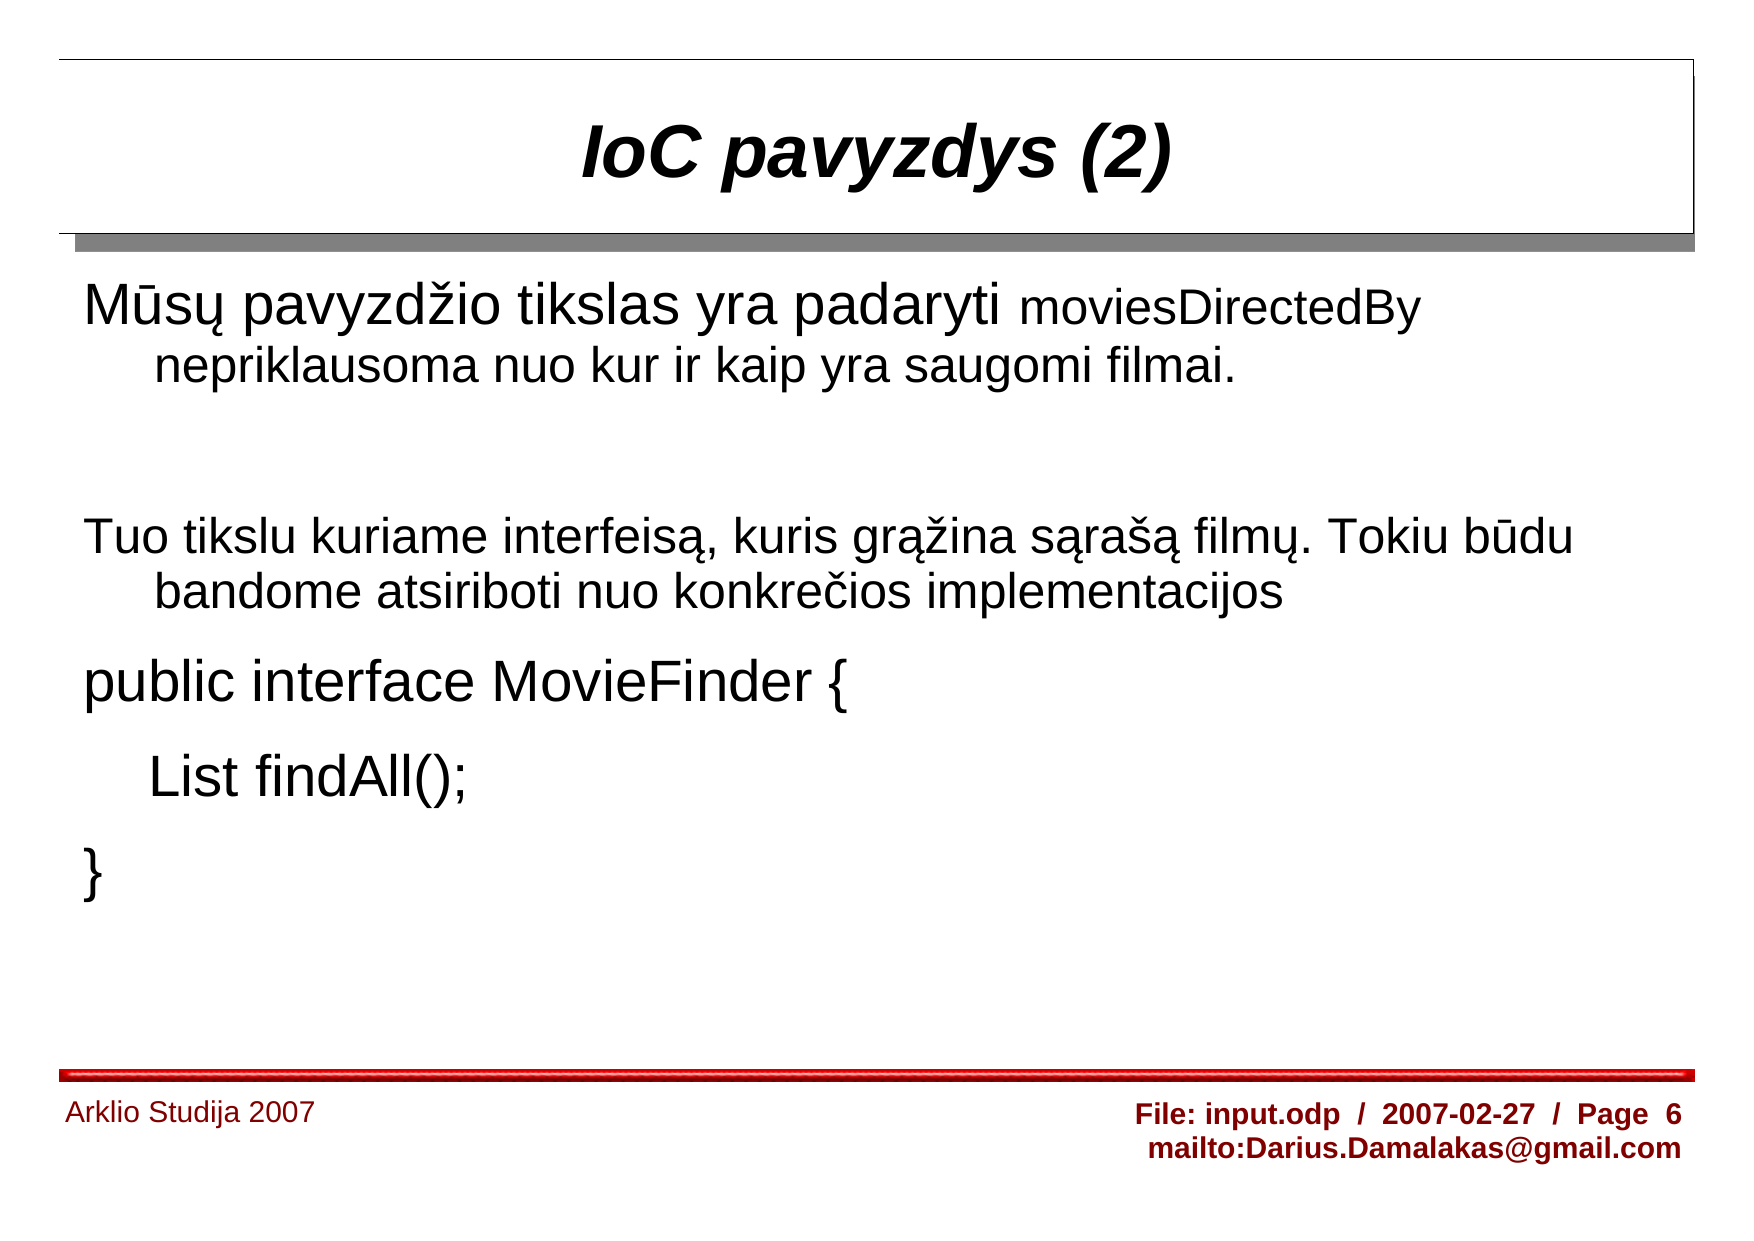

# IoC pavyzdys (2)
Mūsų pavyzdžio tikslas yra padaryti moviesDirectedBy nepriklausoma nuo kur ir kaip yra saugomi filmai.
Tuo tikslu kuriame interfeisą, kuris grąžina sąrašą filmų. Tokiu būdu bandome atsiriboti nuo konkrečios implementacijos
public interface MovieFinder {
 List findAll();
}